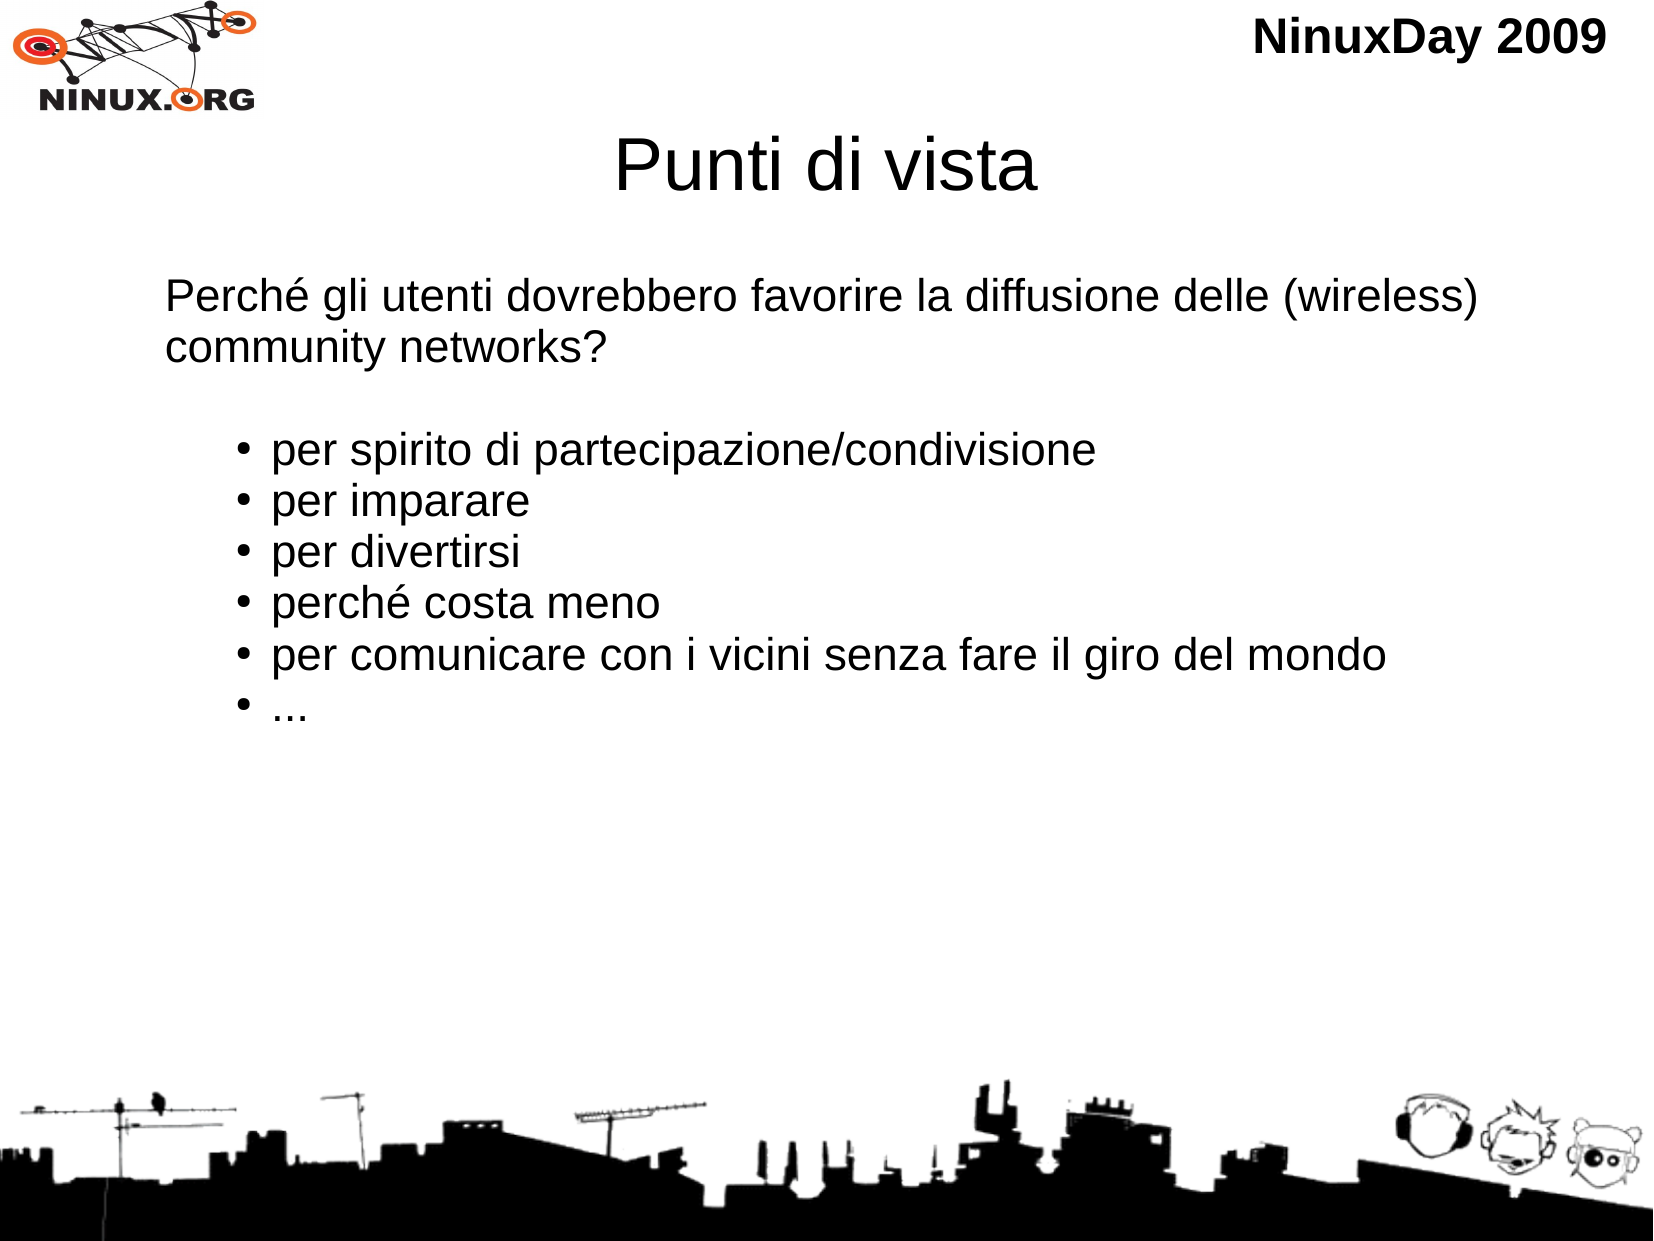

NinuxDay 2009
# Punti di vista
Perché gli utenti dovrebbero favorire la diffusione delle (wireless) community networks?
per spirito di partecipazione/condivisione
per imparare
per divertirsi
perché costa meno
per comunicare con i vicini senza fare il giro del mondo
...